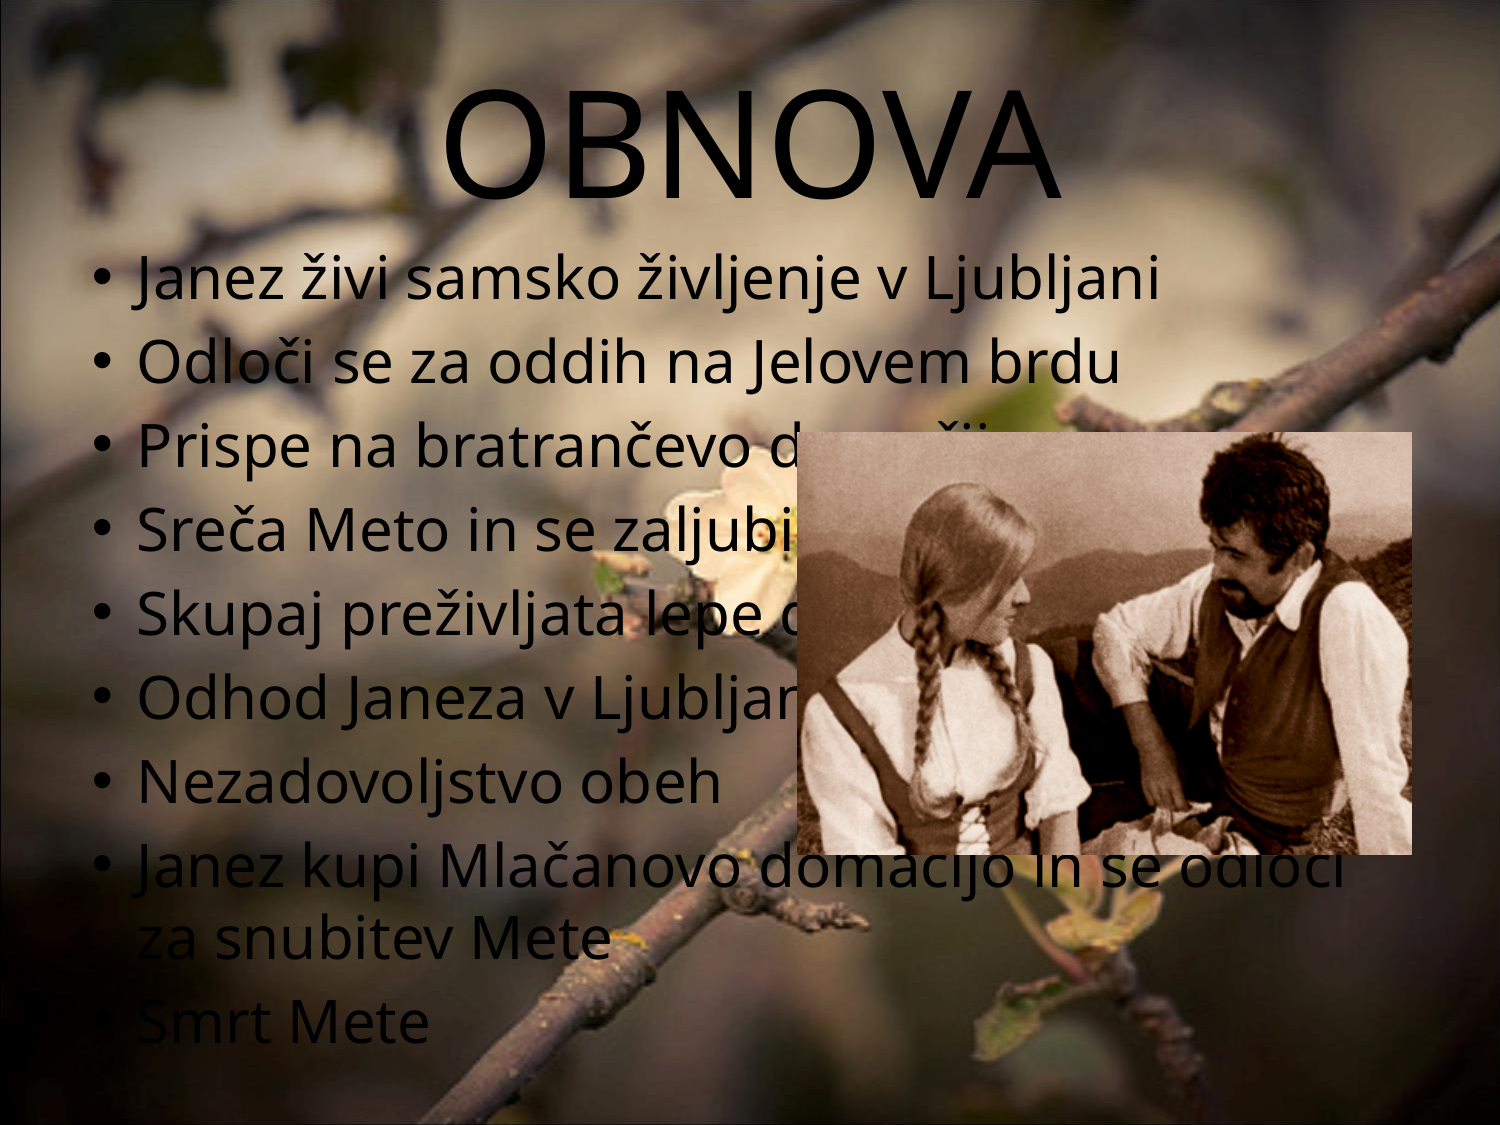

# OBNOVA
Janez živi samsko življenje v Ljubljani
Odloči se za oddih na Jelovem brdu
Prispe na bratrančevo domačijo
Sreča Meto in se zaljubi
Skupaj preživljata lepe dni
Odhod Janeza v Ljubljano
Nezadovoljstvo obeh
Janez kupi Mlačanovo domačijo in se odloči za snubitev Mete
Smrt Mete